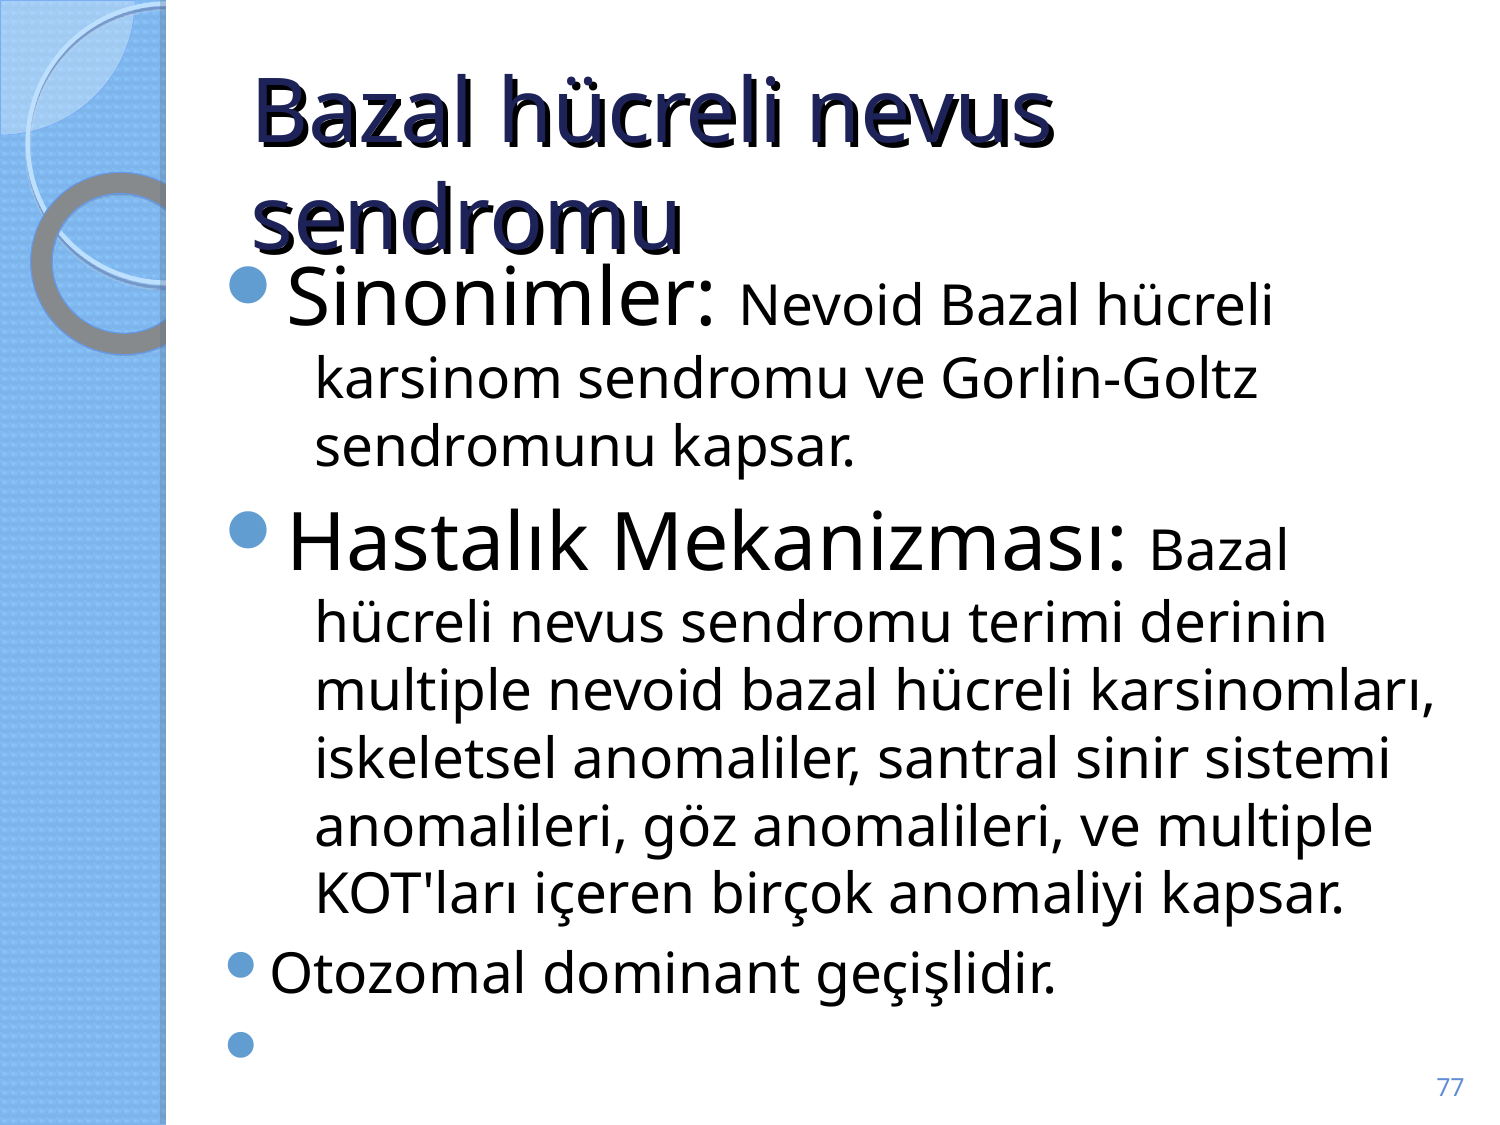

# Bazal hücreli nevus sendromu
Sinonimler: Nevoid Bazal hücreli karsinom sendromu ve Gorlin-Goltz sendromunu kapsar.
Hastalık Mekanizması: Bazal hücreli nevus sendromu terimi derinin multiple nevoid bazal hücreli karsinomları, iskeletsel anomaliler, santral sinir sistemi anomalileri, göz anomalileri, ve multiple KOT'ları içeren birçok anomaliyi kapsar.
Otozomal dominant geçişlidir.